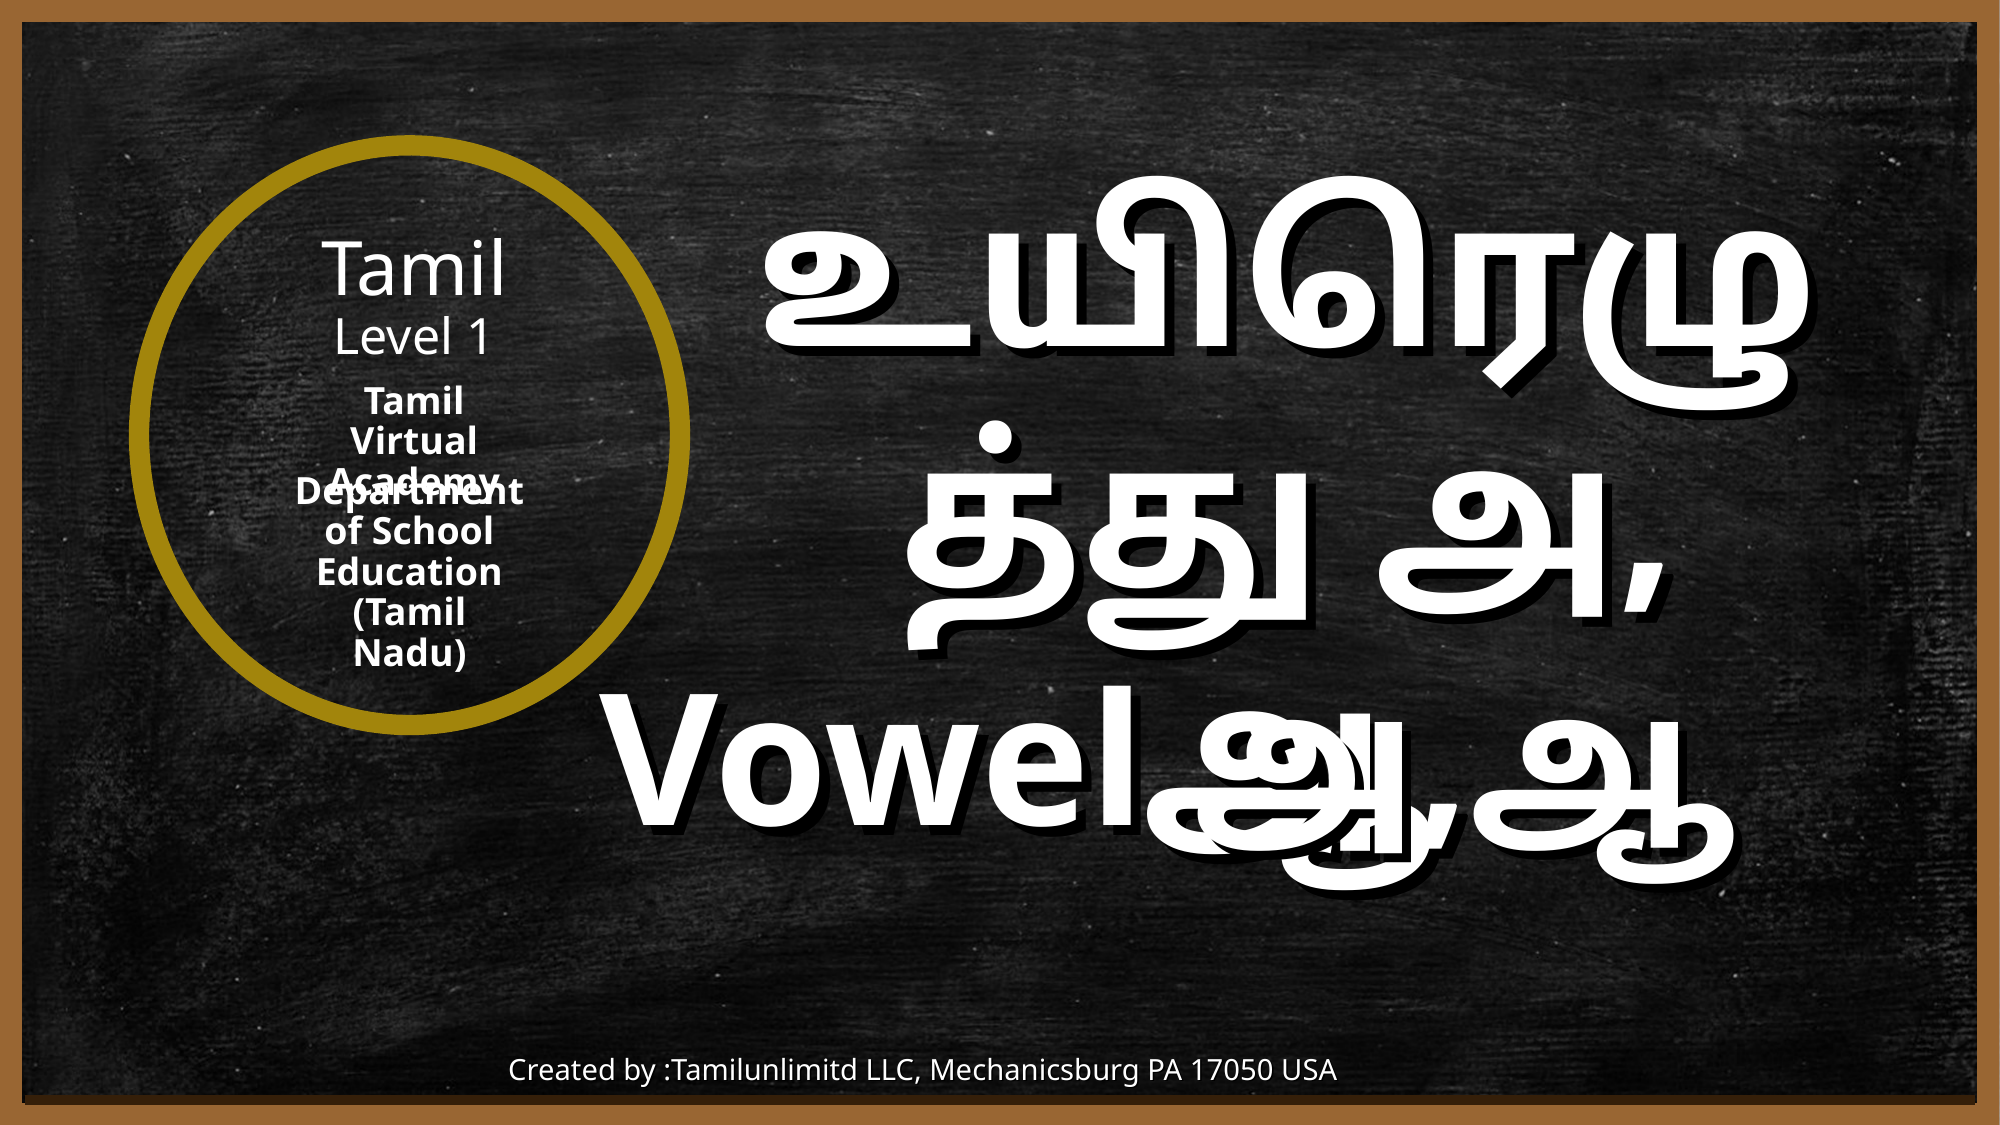

உயிரெழுத்து அ, ஆ
Tamil
Level 1
Tamil Virtual Academy
Department of School Education (Tamil Nadu)
Vowel அ,ஆ